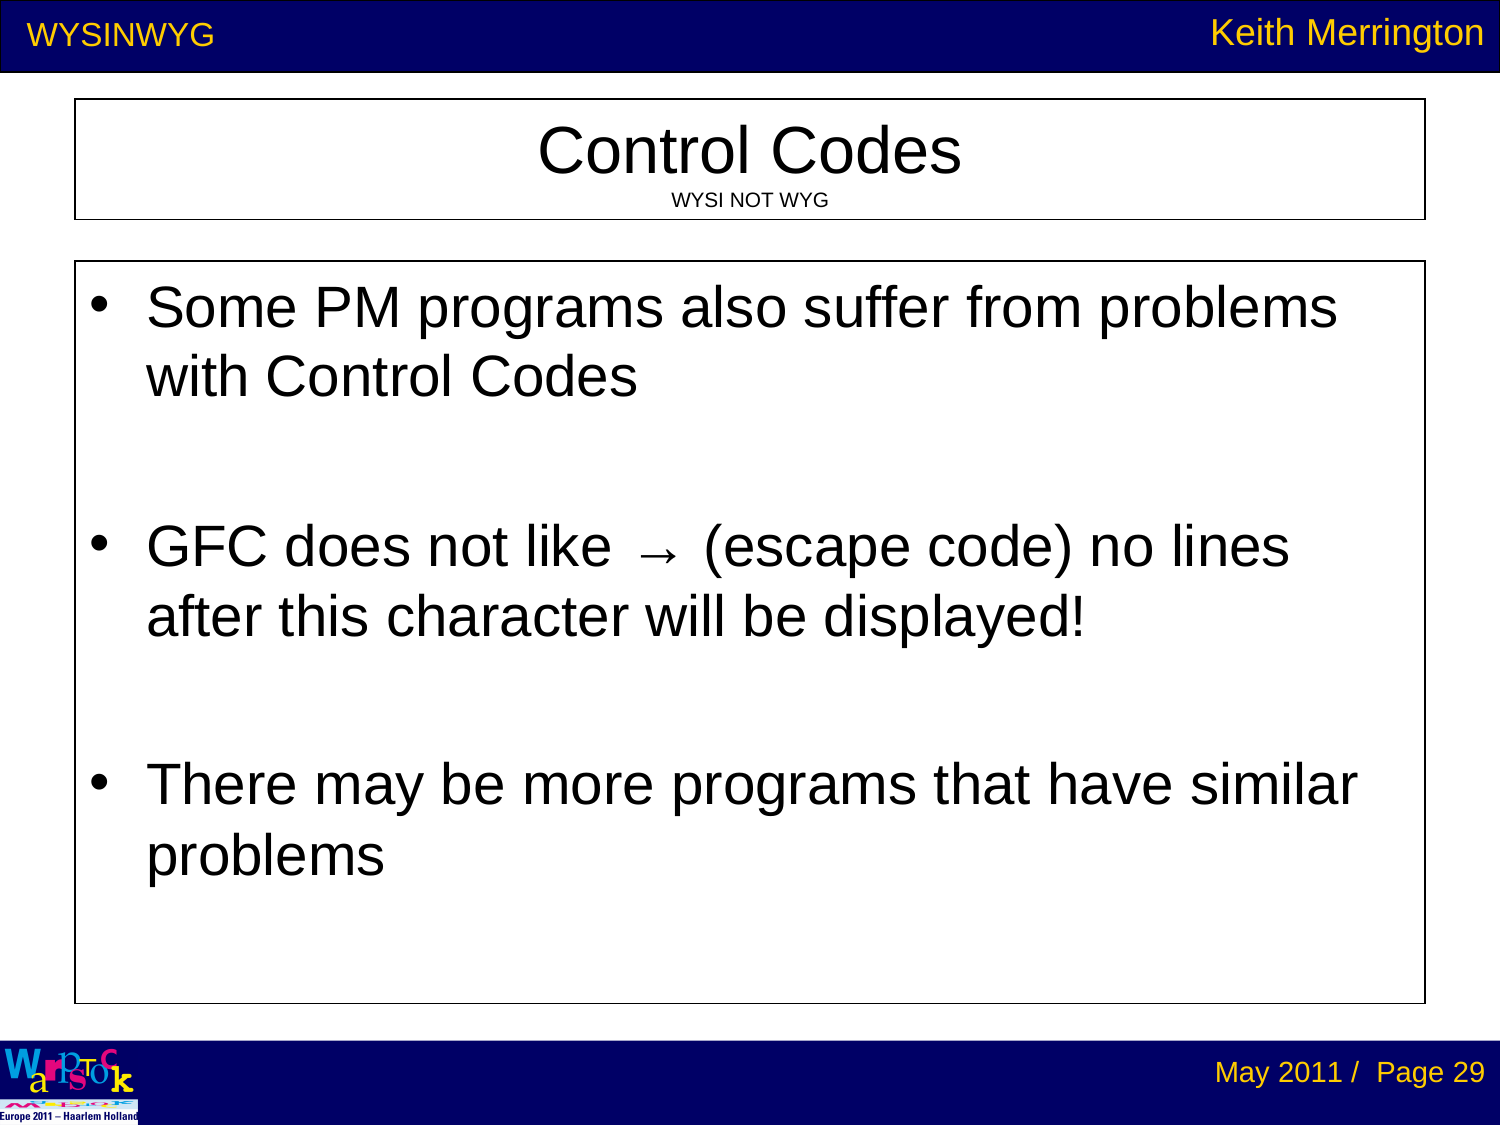

# Control Codes WYSI NOT WYG
Some PM programs also suffer from problems with Control Codes
GFC does not like → (escape code) no lines after this character will be displayed!
There may be more programs that have similar problems